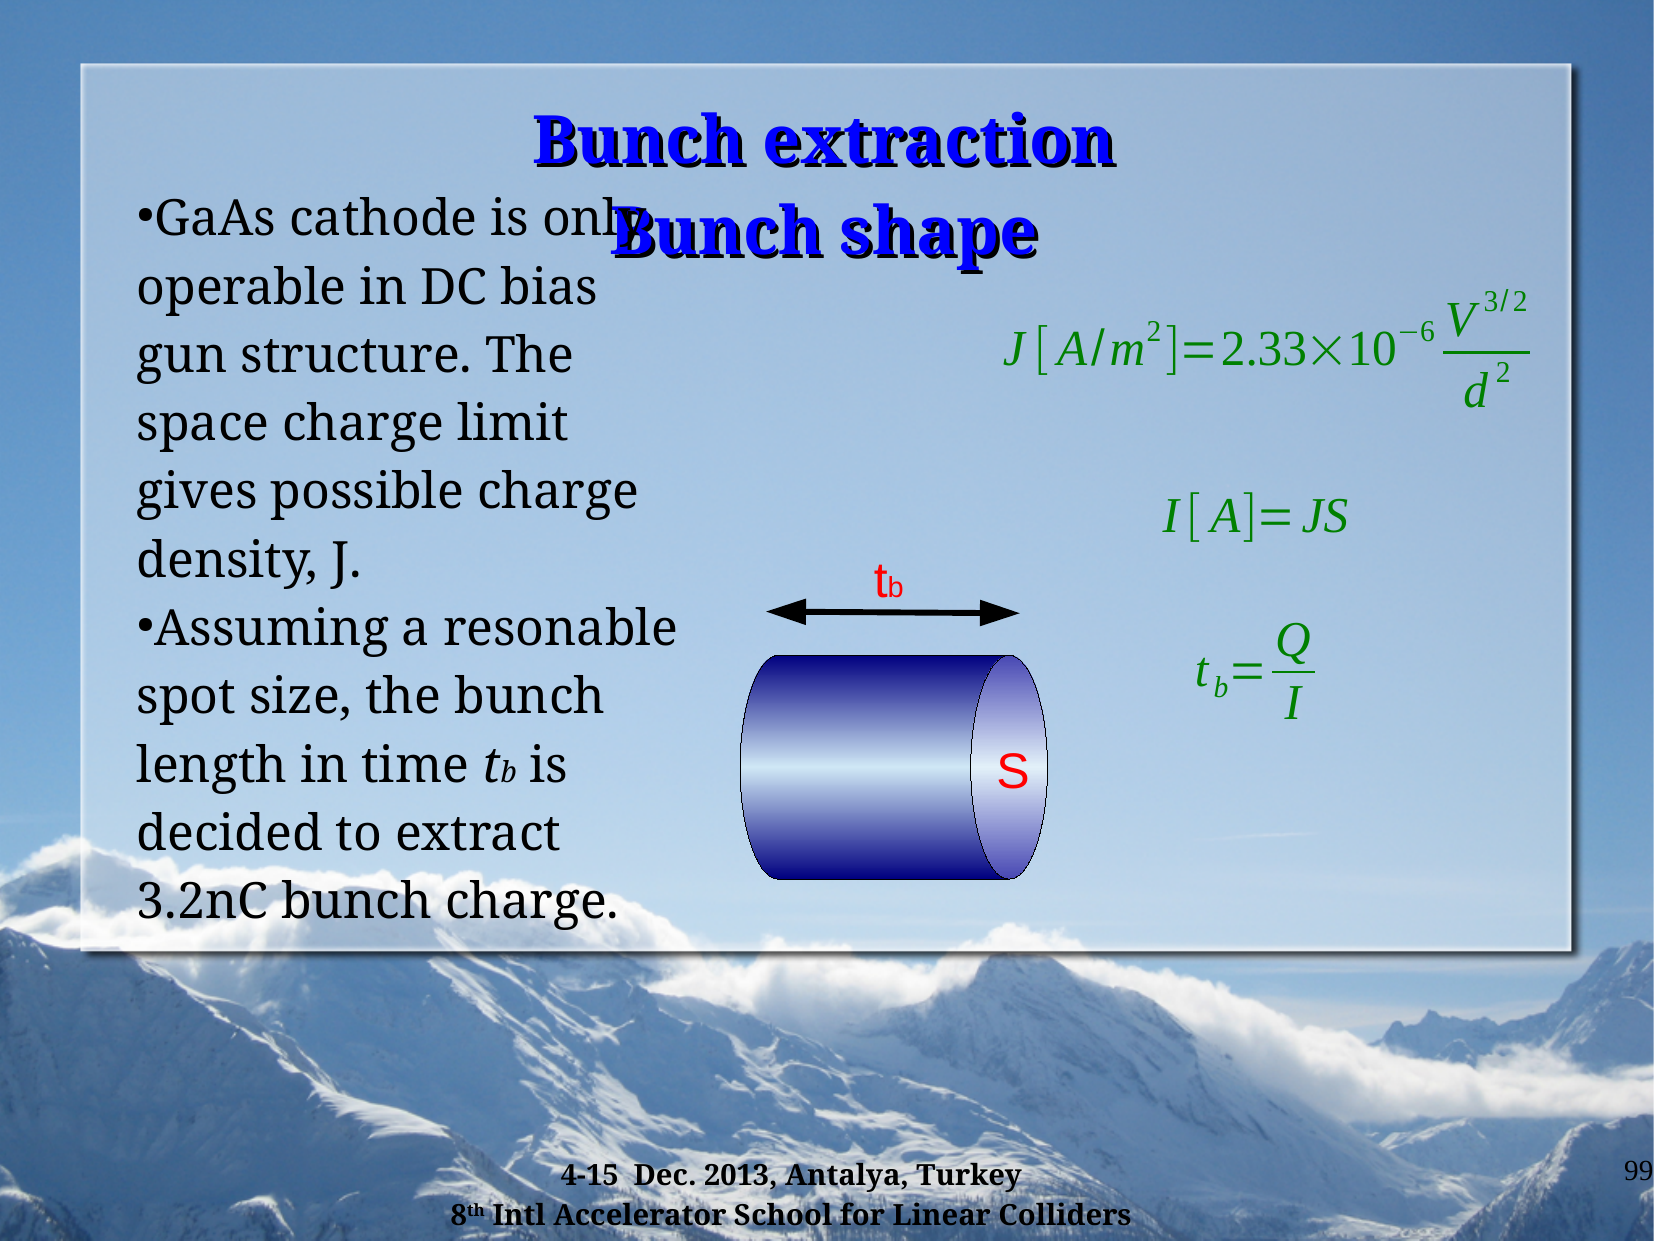

# Bunch extraction Bunch shape
GaAs cathode is only operable in DC bias gun structure. The space charge limit gives possible charge density, J.
Assuming a resonable spot size, the bunch length in time tb is decided to extract 3.2nC bunch charge.
tb
S
99